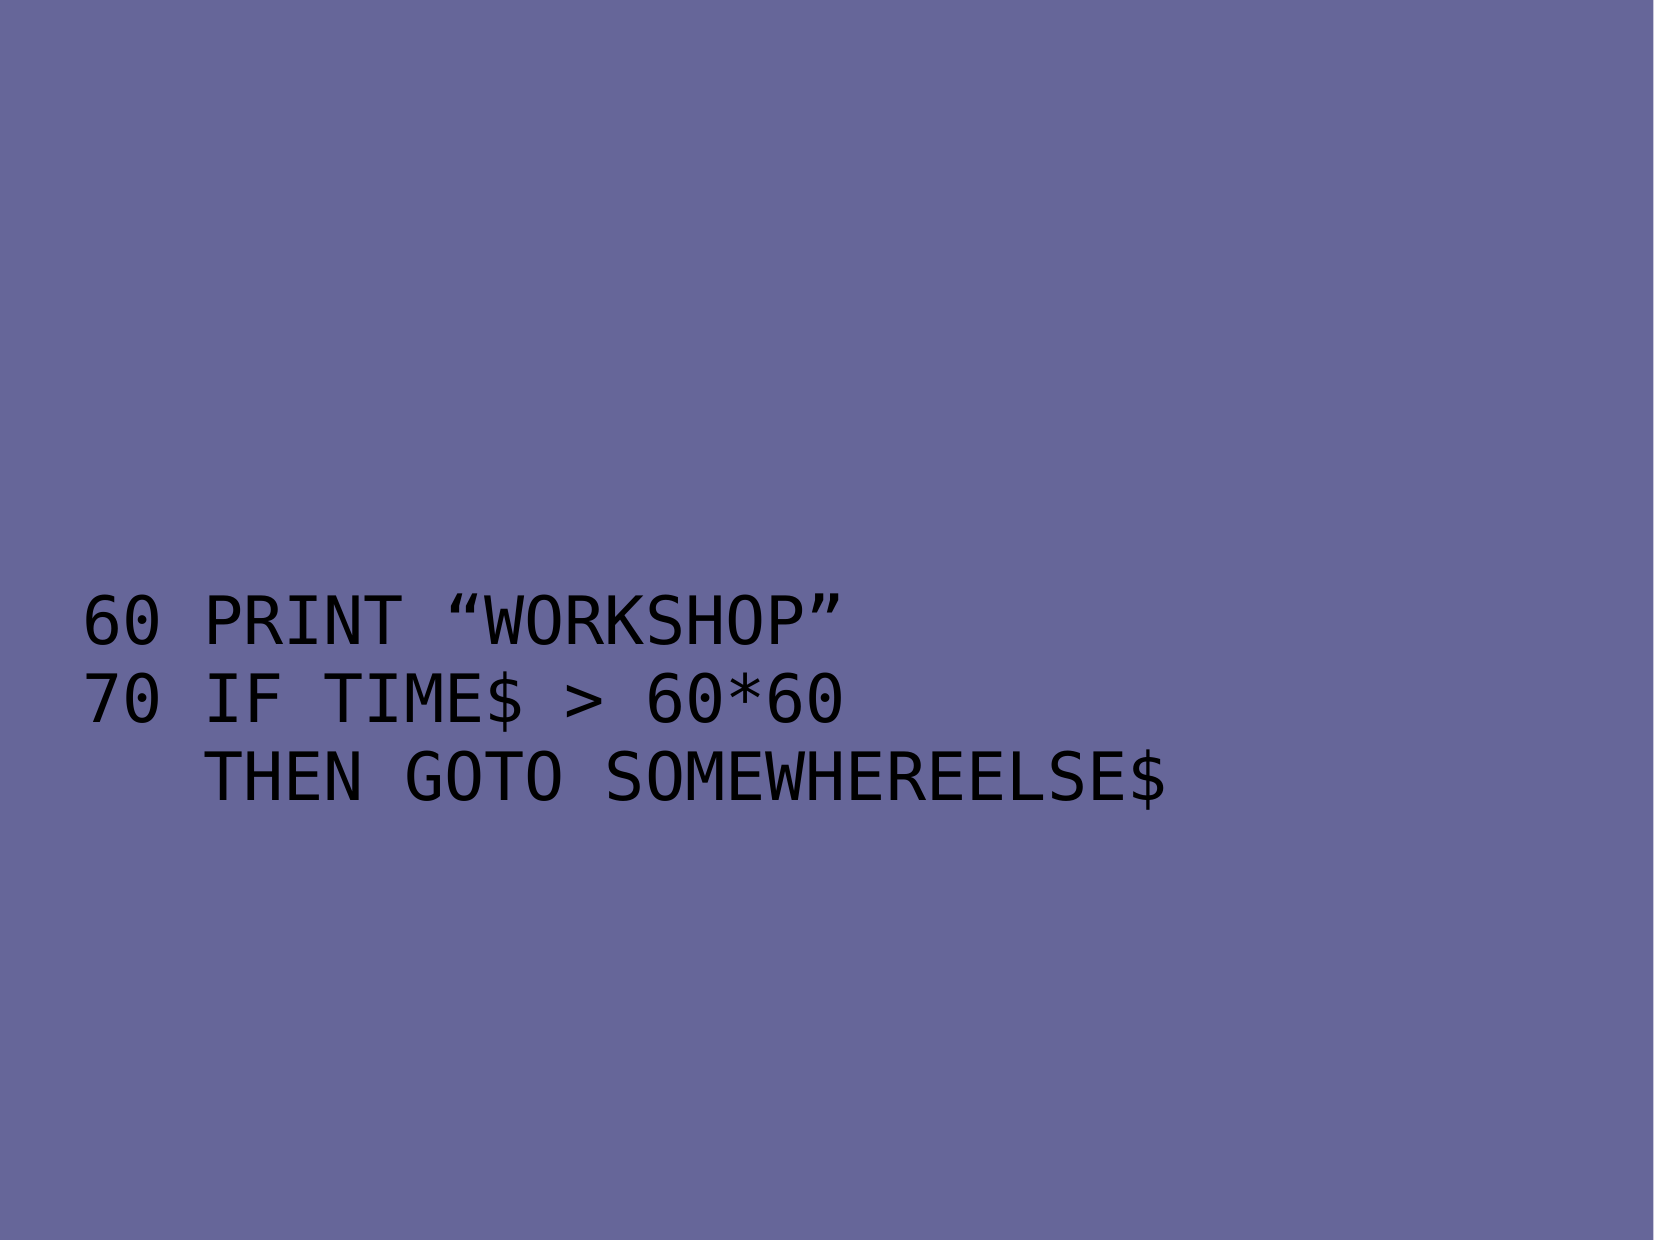

#
60 PRINT “WORKSHOP”
70 IF TIME$ > 60*60
 THEN GOTO SOMEWHEREELSE$